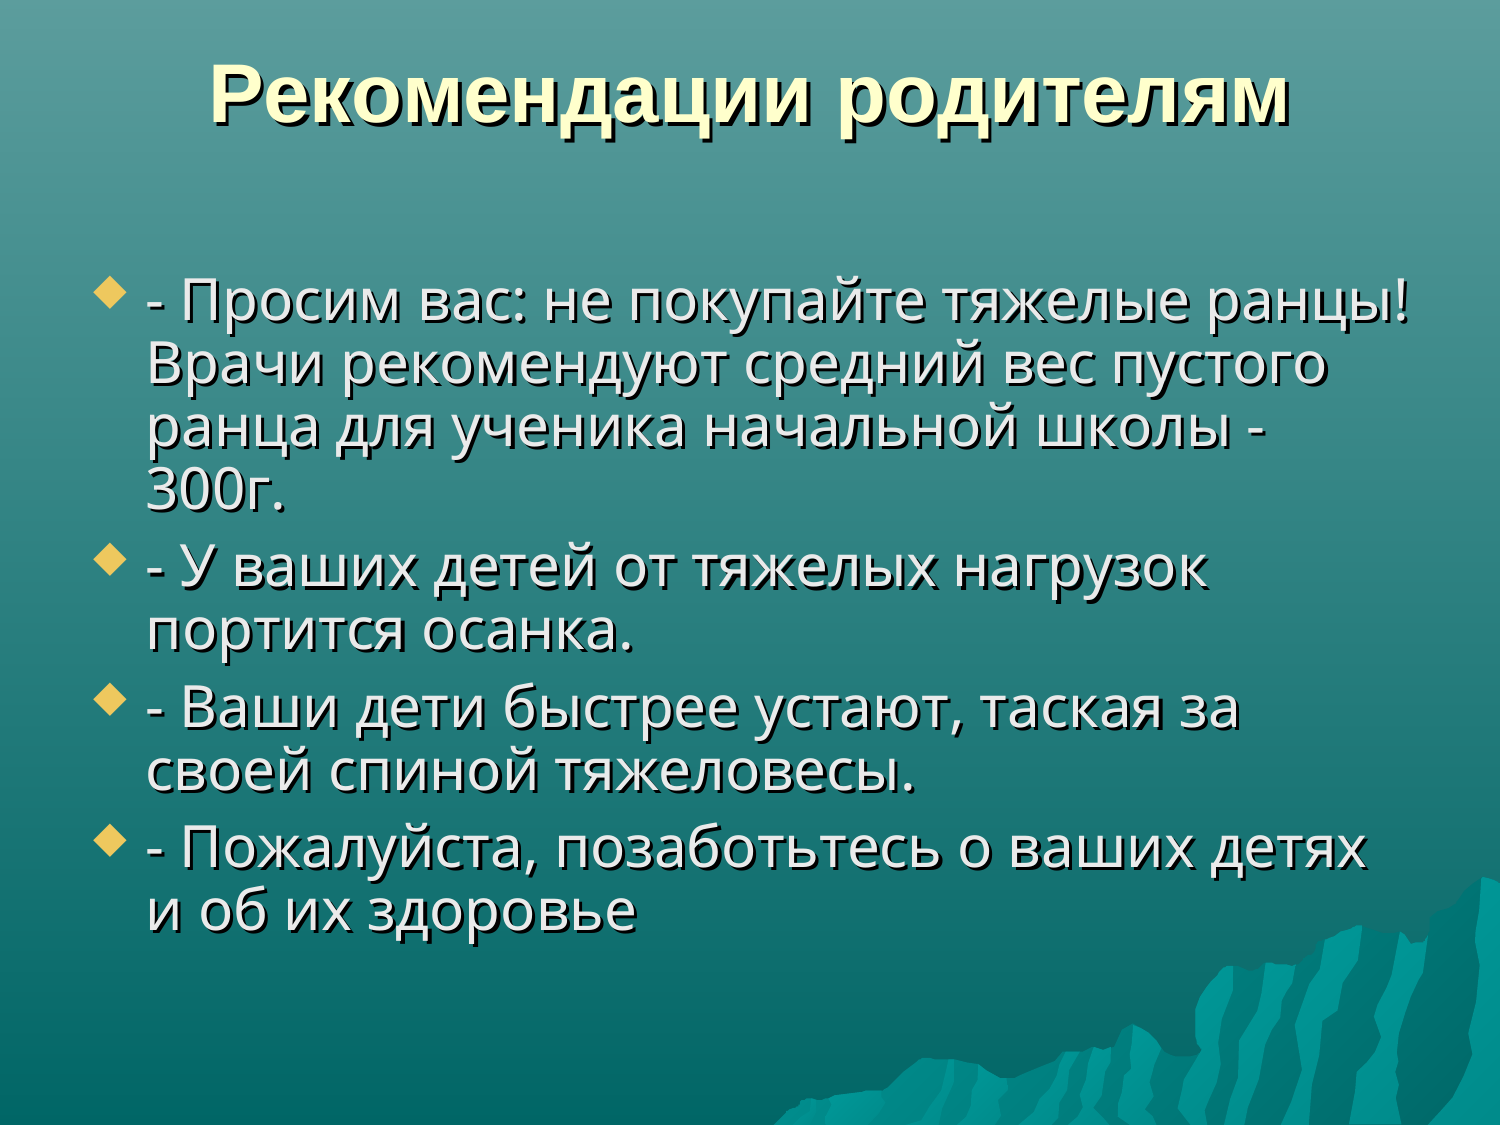

# Рекомендации родителям
- Просим вас: не покупайте тяжелые ранцы! Врачи рекомендуют средний вес пустого ранца для ученика начальной школы - 300г.
- У ваших детей от тяжелых нагрузок портится осанка.
- Ваши дети быстрее устают, таская за своей спиной тяжеловесы.
- Пожалуйста, позаботьтесь о ваших детях и об их здоровье